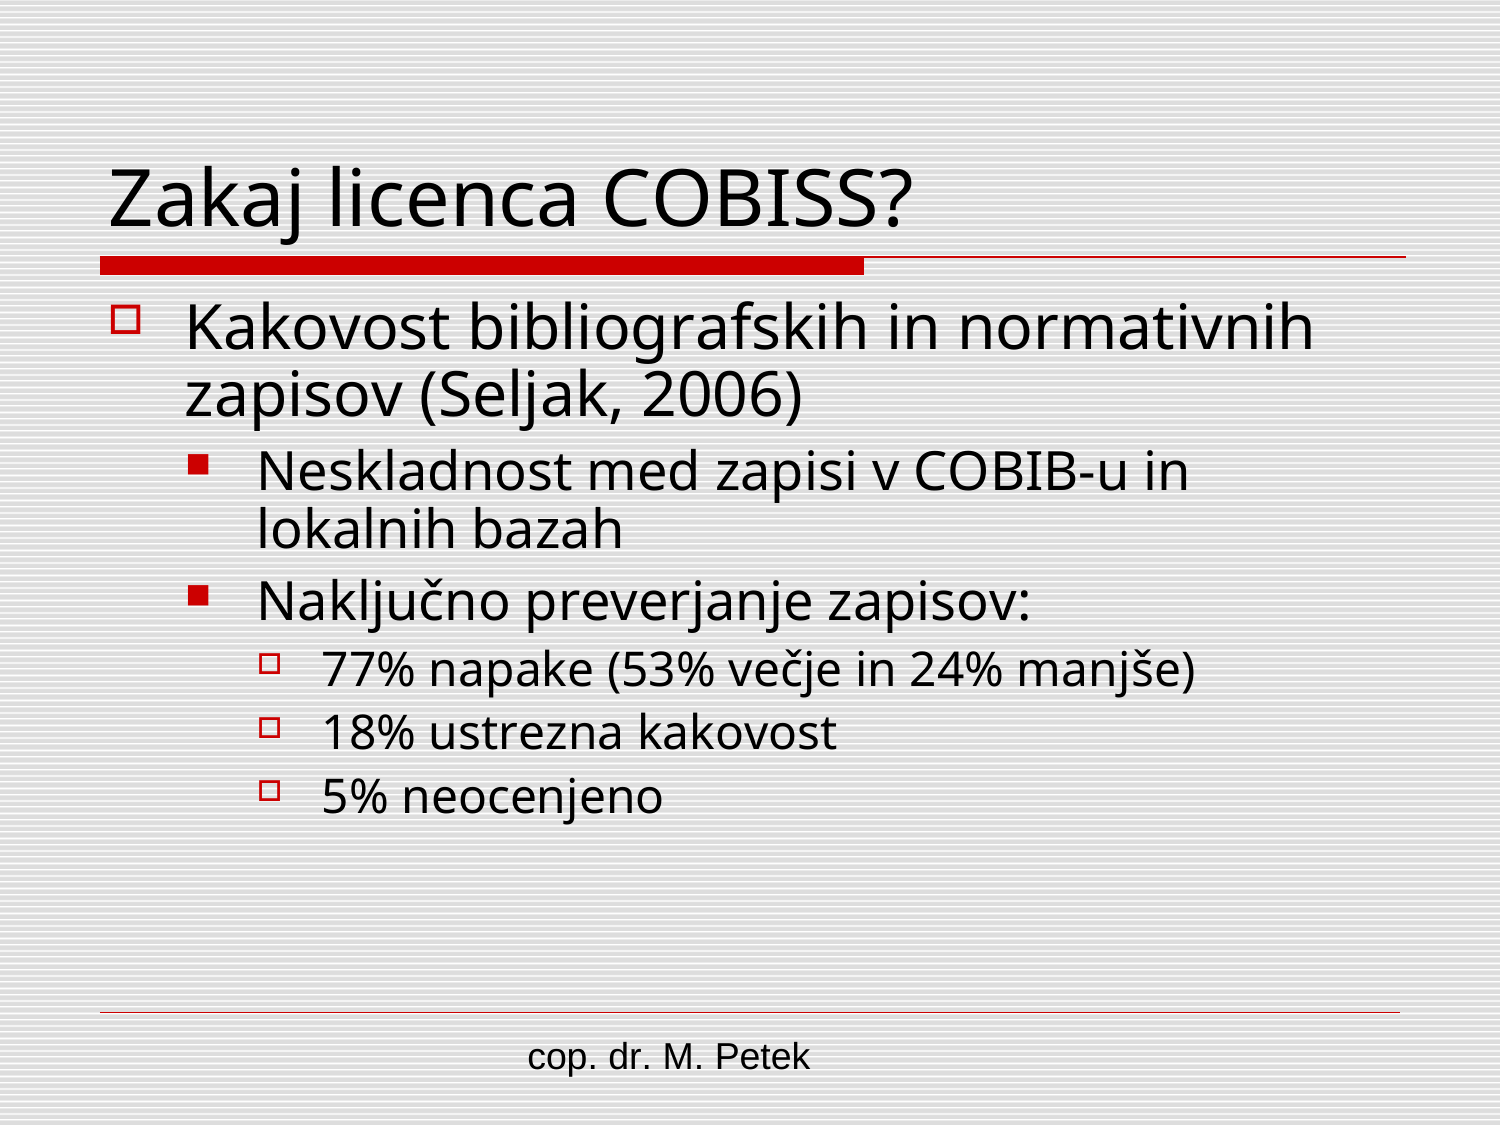

# Zakaj licenca COBISS?
Kakovost bibliografskih in normativnih zapisov (Seljak, 2006)
Neskladnost med zapisi v COBIB-u in lokalnih bazah
Naključno preverjanje zapisov:
77% napake (53% večje in 24% manjše)
18% ustrezna kakovost
5% neocenjeno
cop. dr. M. Petek